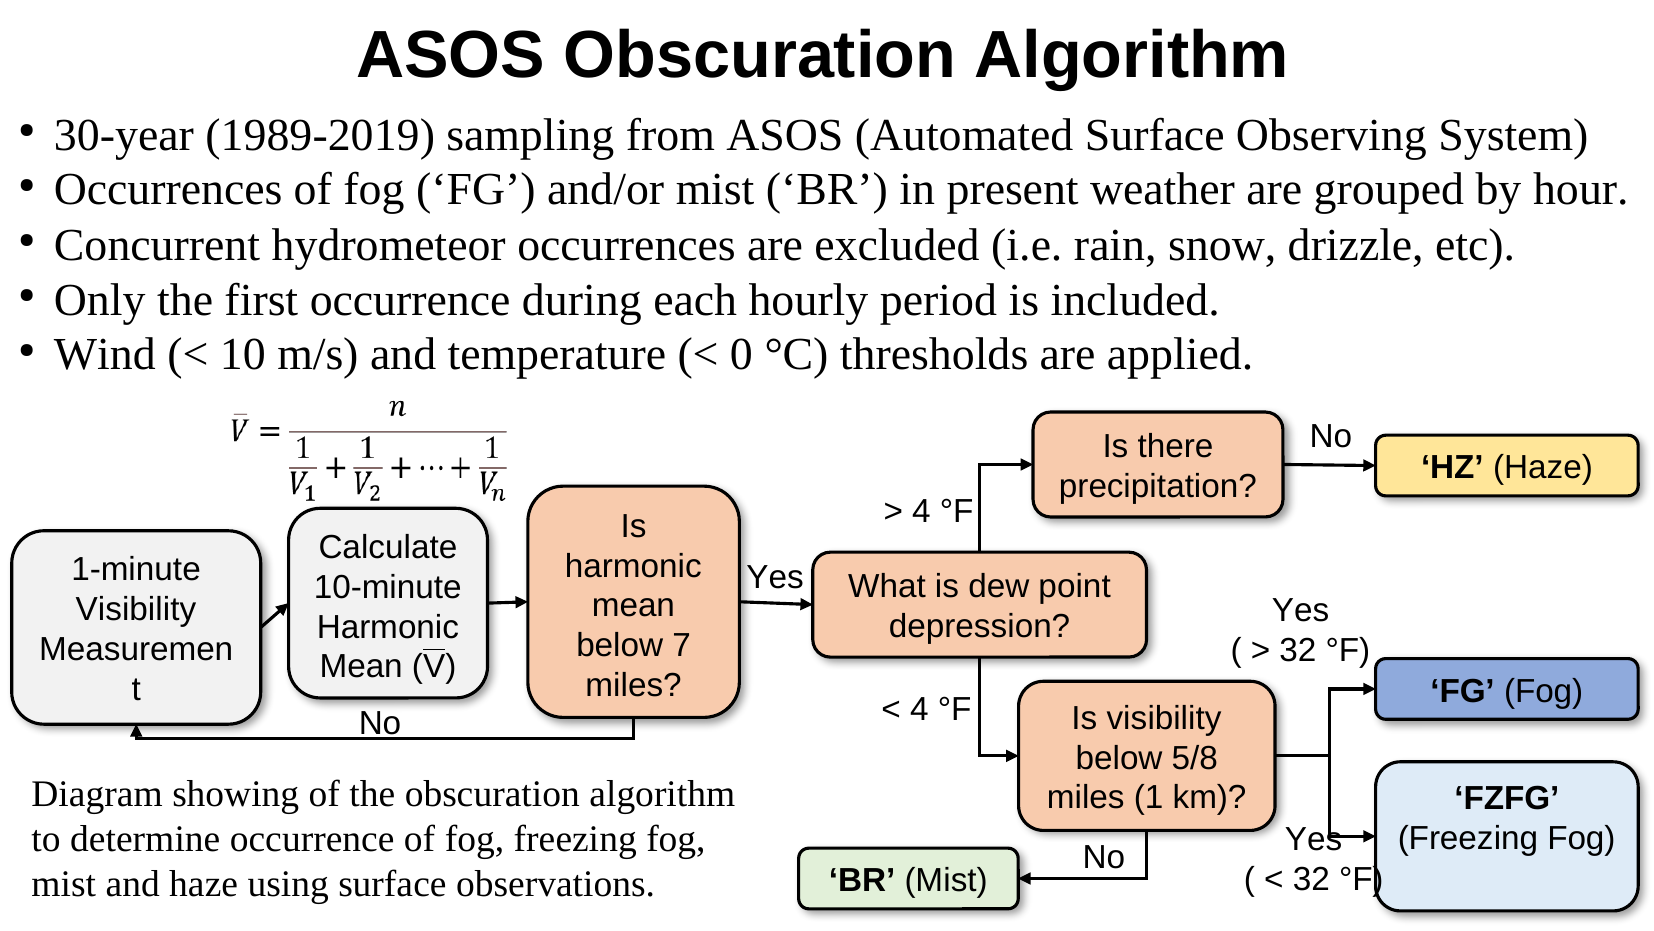

# ASOS Obscuration Algorithm
30-year (1989-2019) sampling from ASOS (Automated Surface Observing System)
Occurrences of fog (‘FG’) and/or mist (‘BR’) in present weather are grouped by hour.
Concurrent hydrometeor occurrences are excluded (i.e. rain, snow, drizzle, etc).
Only the first occurrence during each hourly period is included.
Wind (< 10 m/s) and temperature (< 0 °C) thresholds are applied.
No
Is there precipitation?
‘HZ’ (Haze)
˃ 4 °F
Is harmonic mean below 7 miles?
Calculate 10-minute Harmonic Mean (V)
1-minute Visibility Measurement
Yes
What is dew point depression?
Yes
( ˃ 32 °F)
‘FG’ (Fog)
< 4 °F
Is visibility below 5/8 miles (1 km)?
No
‘FZFG’ (Freezing Fog)
Diagram showing of the obscuration algorithm to determine occurrence of fog, freezing fog, mist and haze using surface observations.
Yes
( < 32 °F)
No
‘BR’ (Mist)